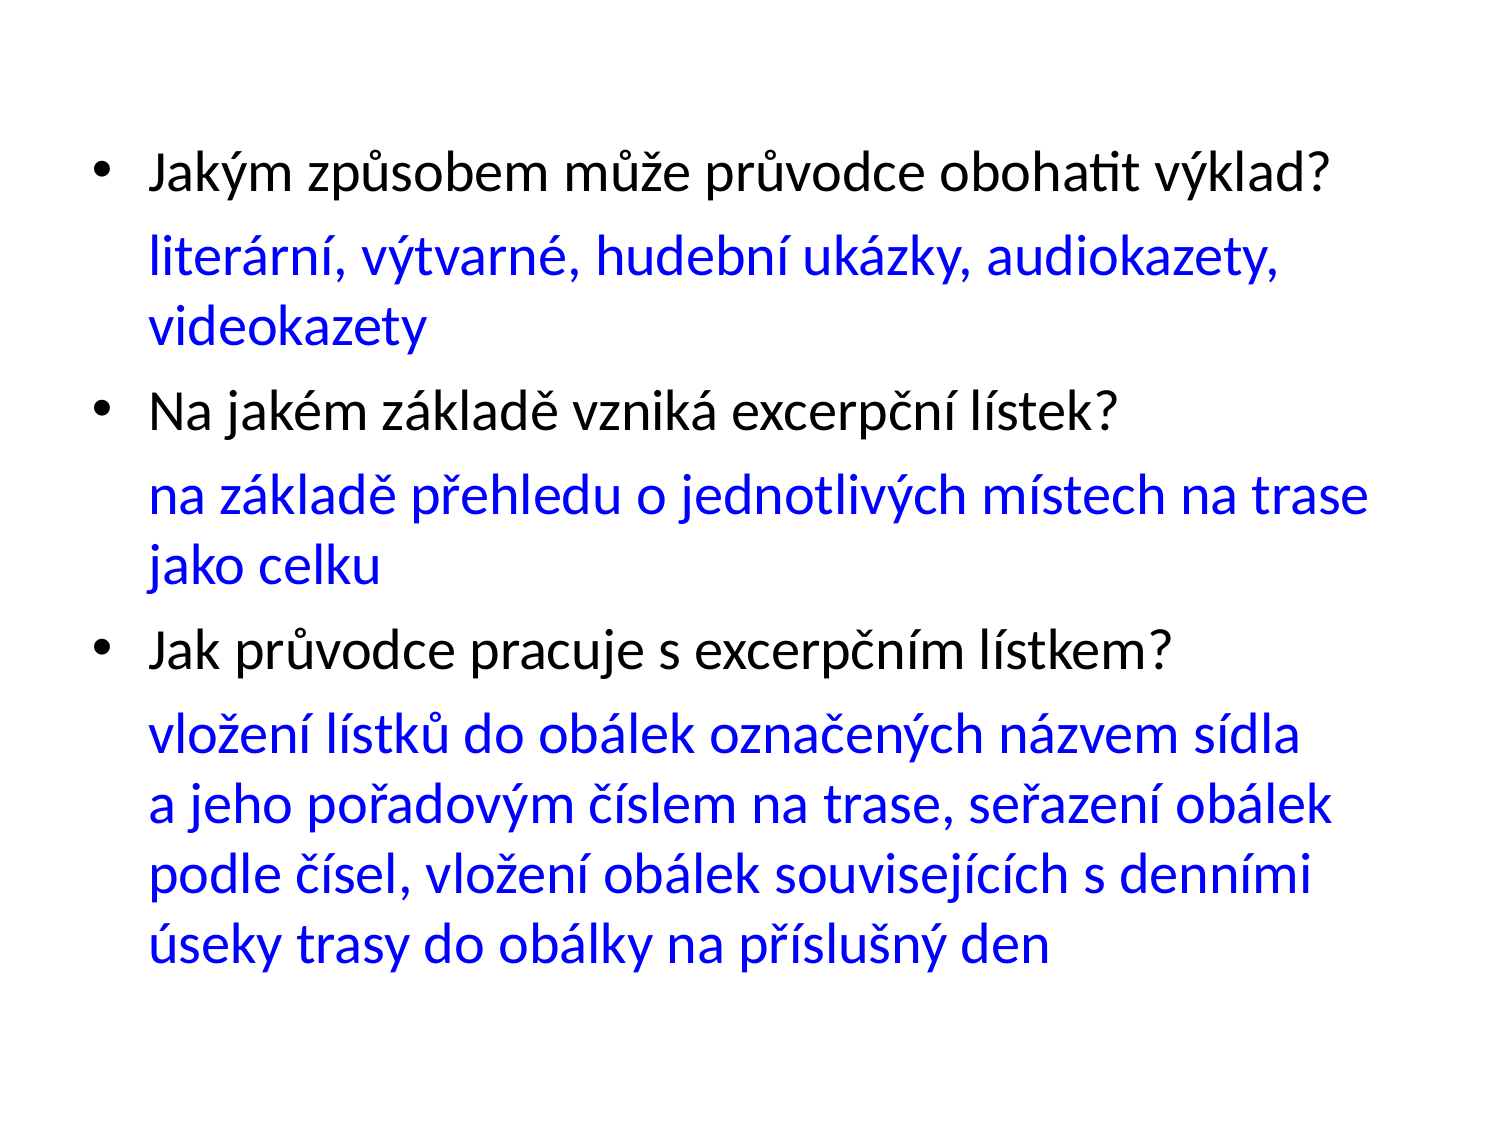

# Jakým způsobem může průvodce obohatit výklad?
	literární, výtvarné, hudební ukázky, audiokazety, videokazety
Na jakém základě vzniká excerpční lístek?
	na základě přehledu o jednotlivých místech na trase jako celku
Jak průvodce pracuje s excerpčním lístkem?
	vložení lístků do obálek označených názvem sídla
a jeho pořadovým číslem na trase, seřazení obálek podle čísel, vložení obálek souvisejících s denními úseky trasy do obálky na příslušný den